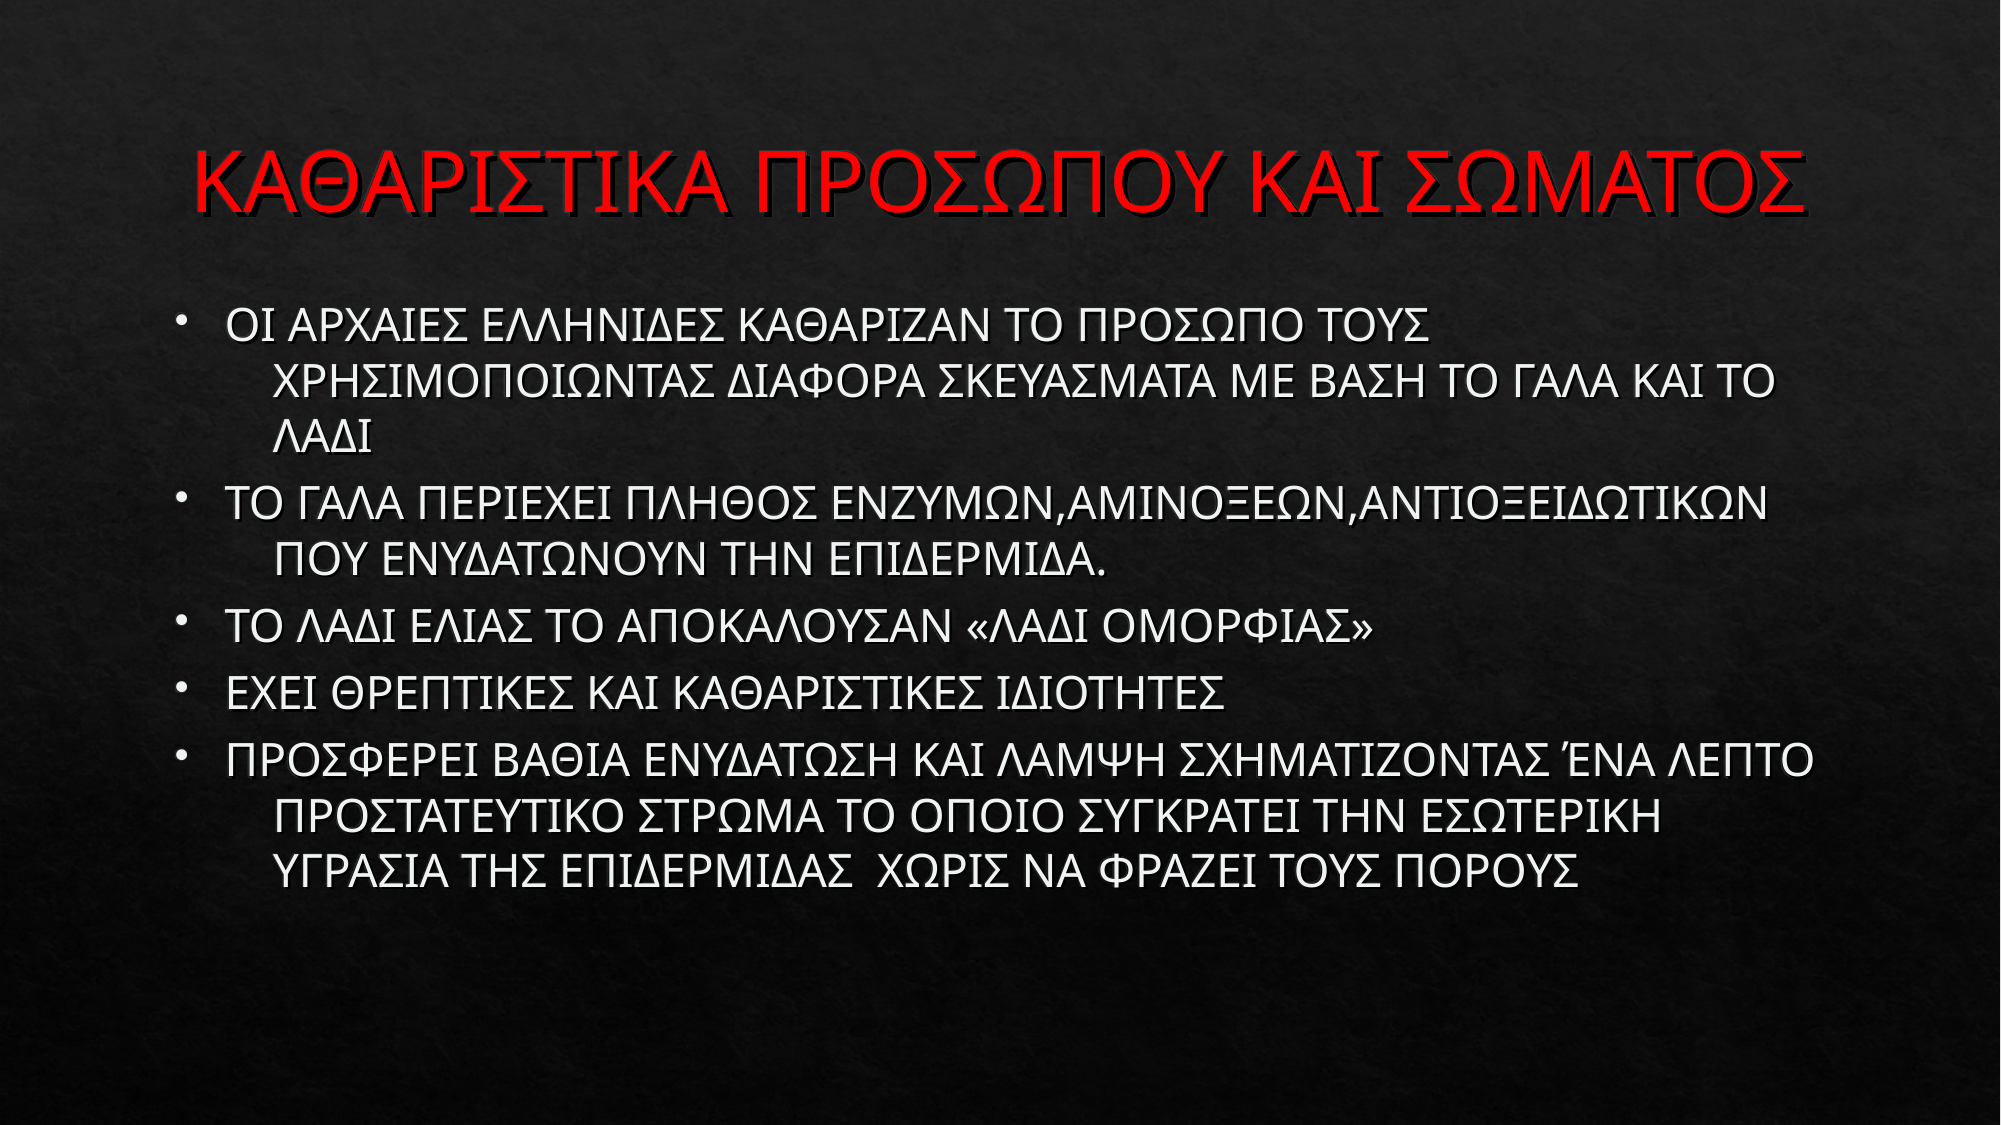

# ΚΑΘΑΡΙΣΤΙΚΑ ΠΡΟΣΩΠΟΥ ΚΑΙ ΣΩΜΑΤΟΣ
ΟΙ ΑΡΧΑΙΕΣ ΕΛΛΗΝΙΔΕΣ ΚΑΘΑΡΙΖΑΝ ΤΟ ΠΡΟΣΩΠΟ ΤΟΥΣ ΧΡΗΣΙΜΟΠΟΙΩΝΤΑΣ ΔΙΑΦΟΡΑ ΣΚΕΥΑΣΜΑΤΑ ΜΕ ΒΑΣΗ ΤΟ ΓΑΛΑ ΚΑΙ ΤΟ ΛΑΔΙ
ΤΟ ΓΑΛΑ ΠΕΡΙΕΧΕΙ ΠΛΗΘΟΣ ΕΝΖΥΜΩΝ,ΑΜΙΝΟΞΕΩΝ,ΑΝΤΙΟΞΕΙΔΩΤΙΚΩΝ ΠΟΥ ΕΝΥΔΑΤΩΝΟΥΝ ΤΗΝ ΕΠΙΔΕΡΜΙΔΑ.
ΤΟ ΛΑΔΙ ΕΛΙΑΣ ΤΟ ΑΠΟΚΑΛΟΥΣΑΝ «ΛΑΔΙ ΟΜΟΡΦΙΑΣ»
ΕΧΕΙ ΘΡΕΠΤΙΚΕΣ ΚΑΙ ΚΑΘΑΡΙΣΤΙΚΕΣ ΙΔΙΟΤΗΤΕΣ
ΠΡΟΣΦΕΡΕΙ ΒΑΘΙΑ ΕΝΥΔΑΤΩΣΗ ΚΑΙ ΛΑΜΨΗ ΣΧΗΜΑΤΙΖΟΝΤΑΣ ΈΝΑ ΛΕΠΤΟ ΠΡΟΣΤΑΤΕΥΤΙΚΟ ΣΤΡΩΜΑ ΤΟ ΟΠΟΙΟ ΣΥΓΚΡΑΤΕΙ ΤΗΝ ΕΣΩΤΕΡΙΚΗ ΥΓΡΑΣΙΑ ΤΗΣ ΕΠΙΔΕΡΜΙΔΑΣ ΧΩΡΙΣ ΝΑ ΦΡΑΖΕΙ ΤΟΥΣ ΠΟΡΟΥΣ